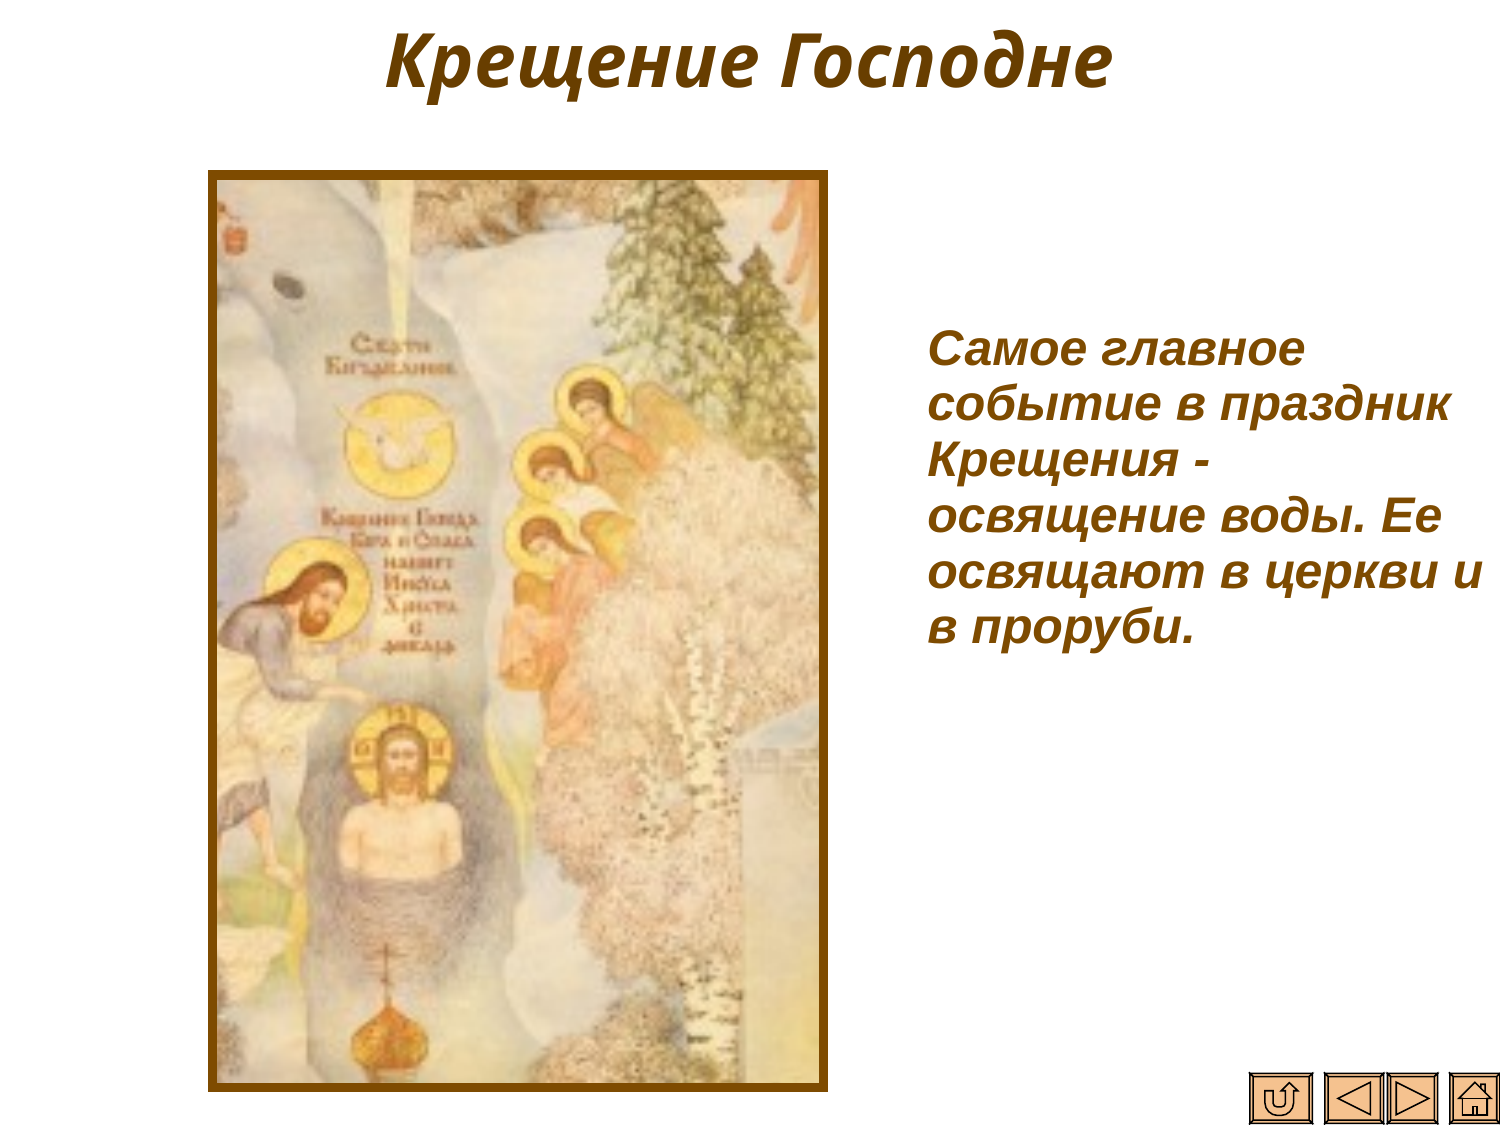

Крещение Господне
Самое главное событие в праздник Крещения - освящение воды. Ее освящают в церкви и в проруби.